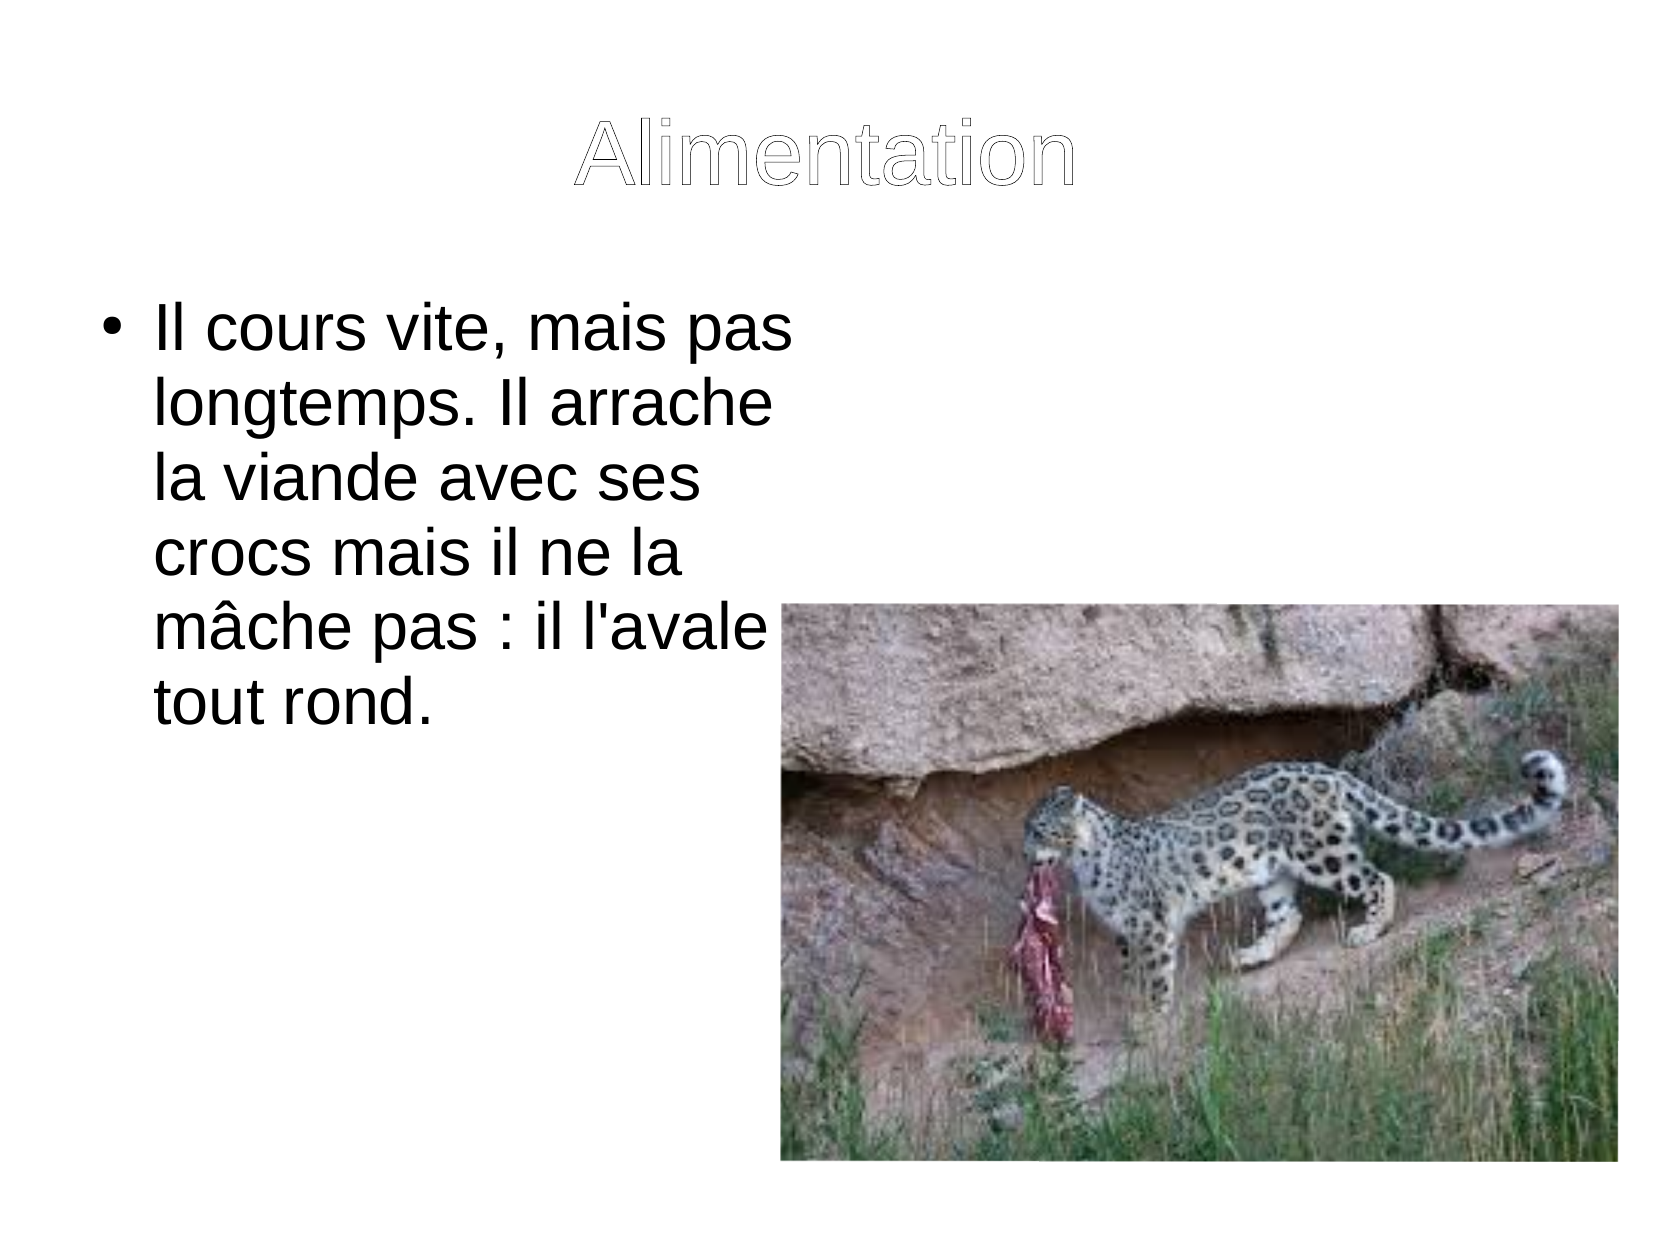

# Alimentation
Il cours vite, mais pas longtemps. Il arrache la viande avec ses crocs mais il ne la mâche pas : il l'avale tout rond.